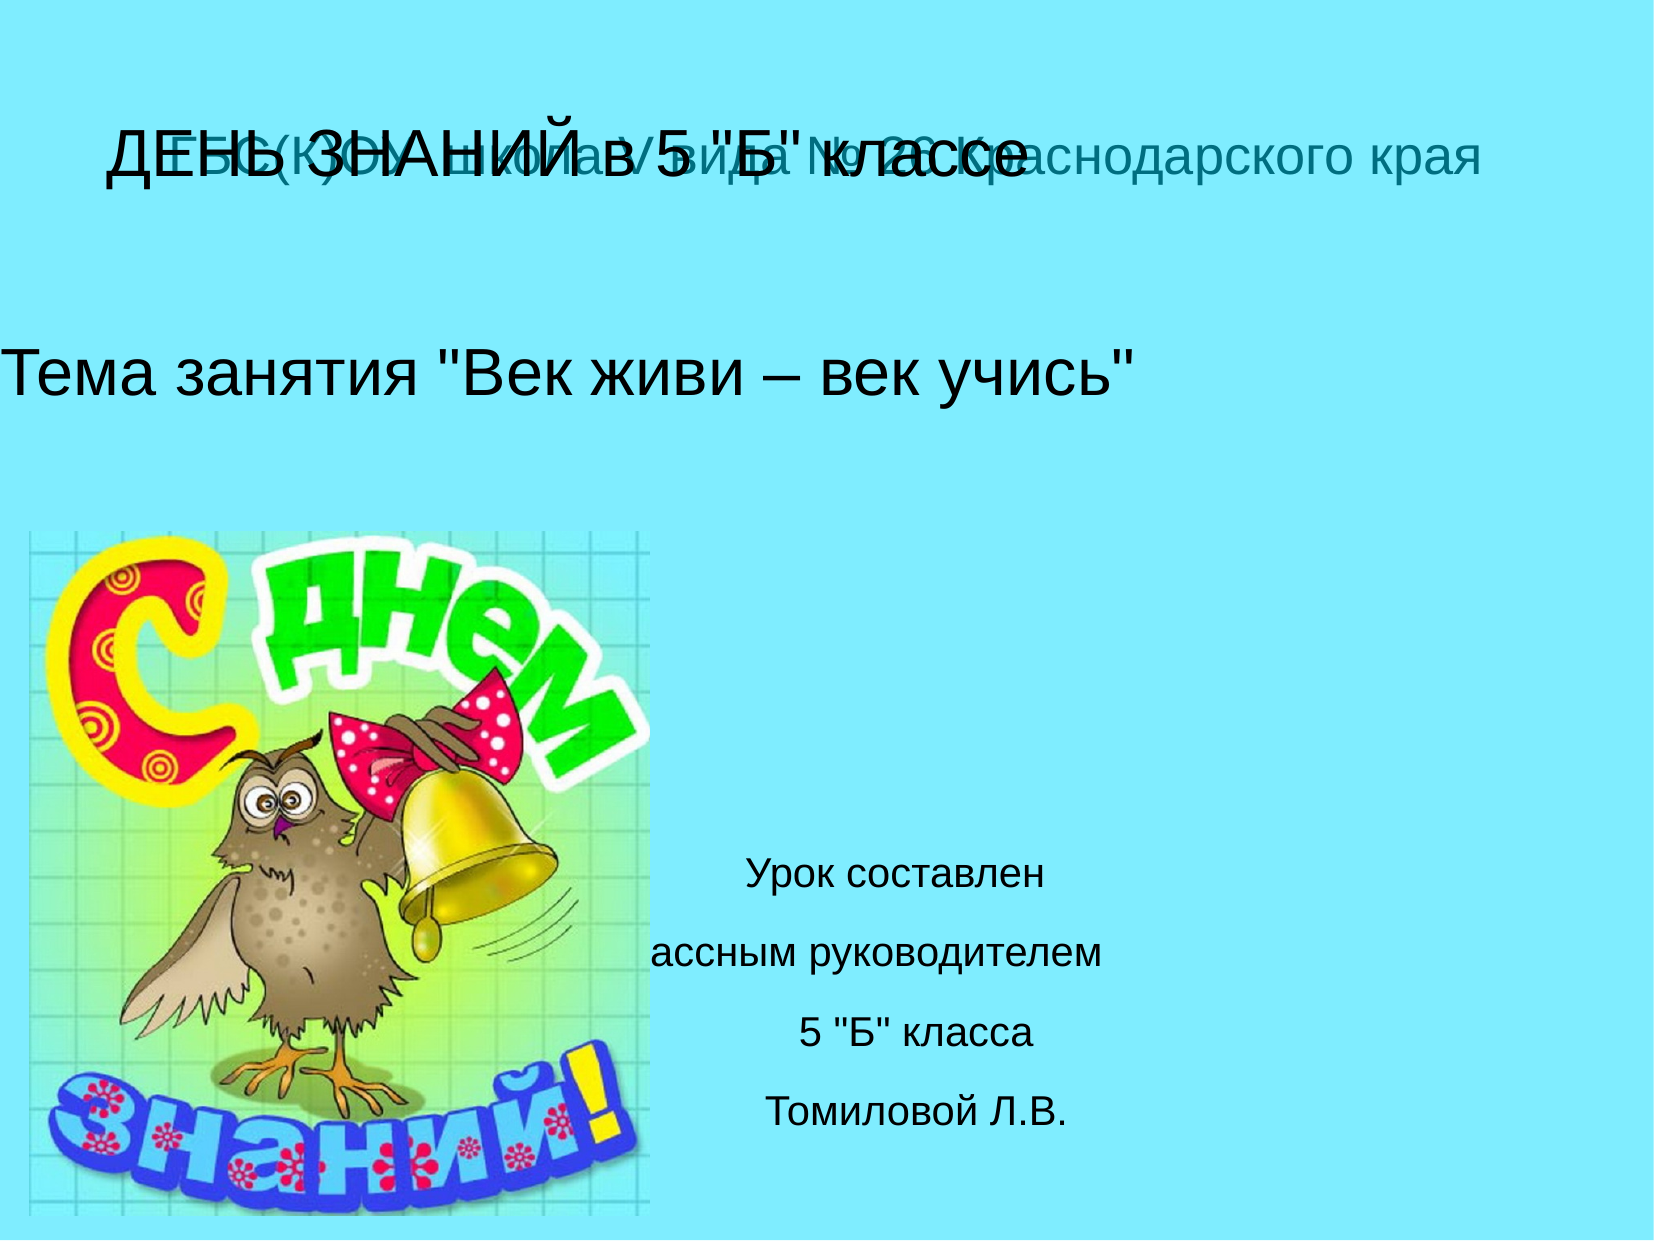

ДЕНЬ ЗНАНИЙ в 5 "Б" классе
Тема занятия "Век живи – век учись"
Урок составлен
классным руководителем
5 "Б" класса
Томиловой Л.В.
 Г. Краснодар-2015
# ГБС(К)ОУ школа V вида № 26 Краснодарского края